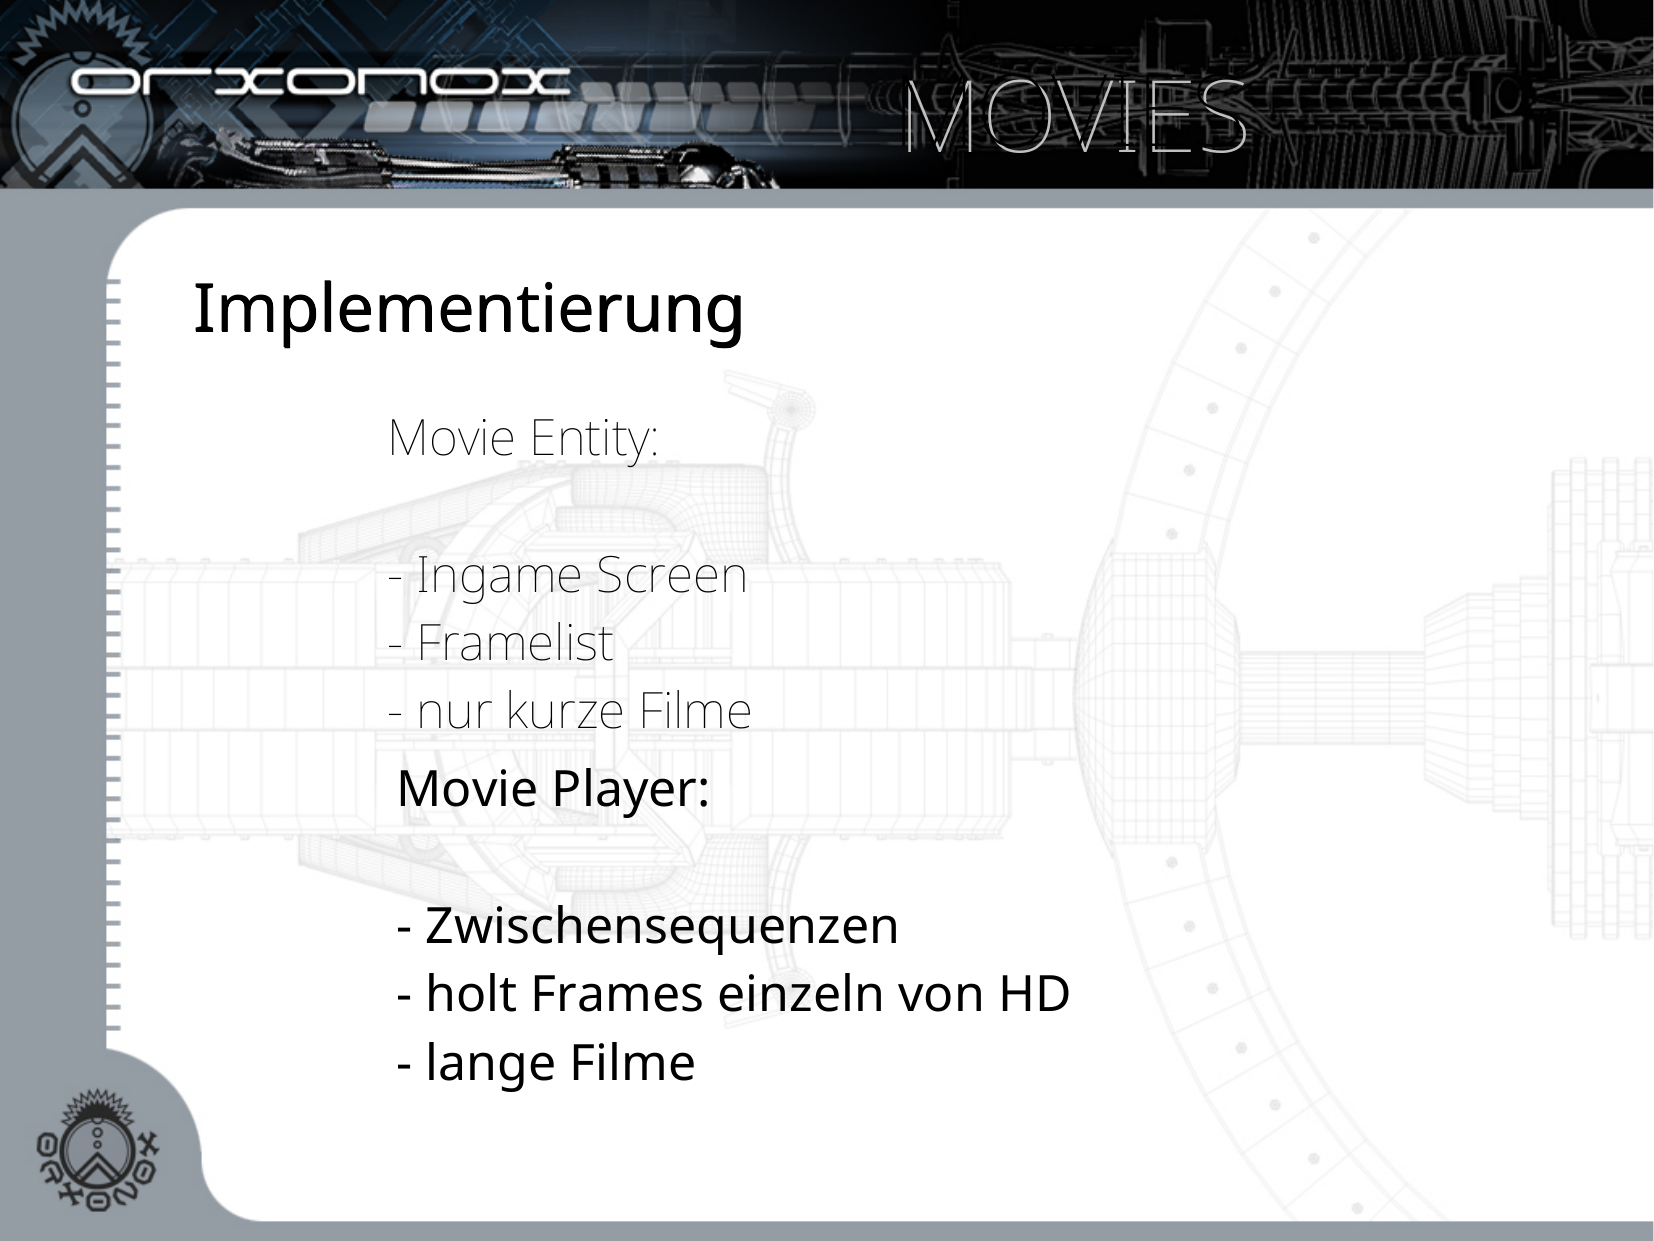

MOVIES
Implementierung
Movie Entity:
- Ingame Screen
- Framelist
- nur kurze Filme
Movie Player:
- Zwischensequenzen
- holt Frames einzeln von HD
- lange Filme